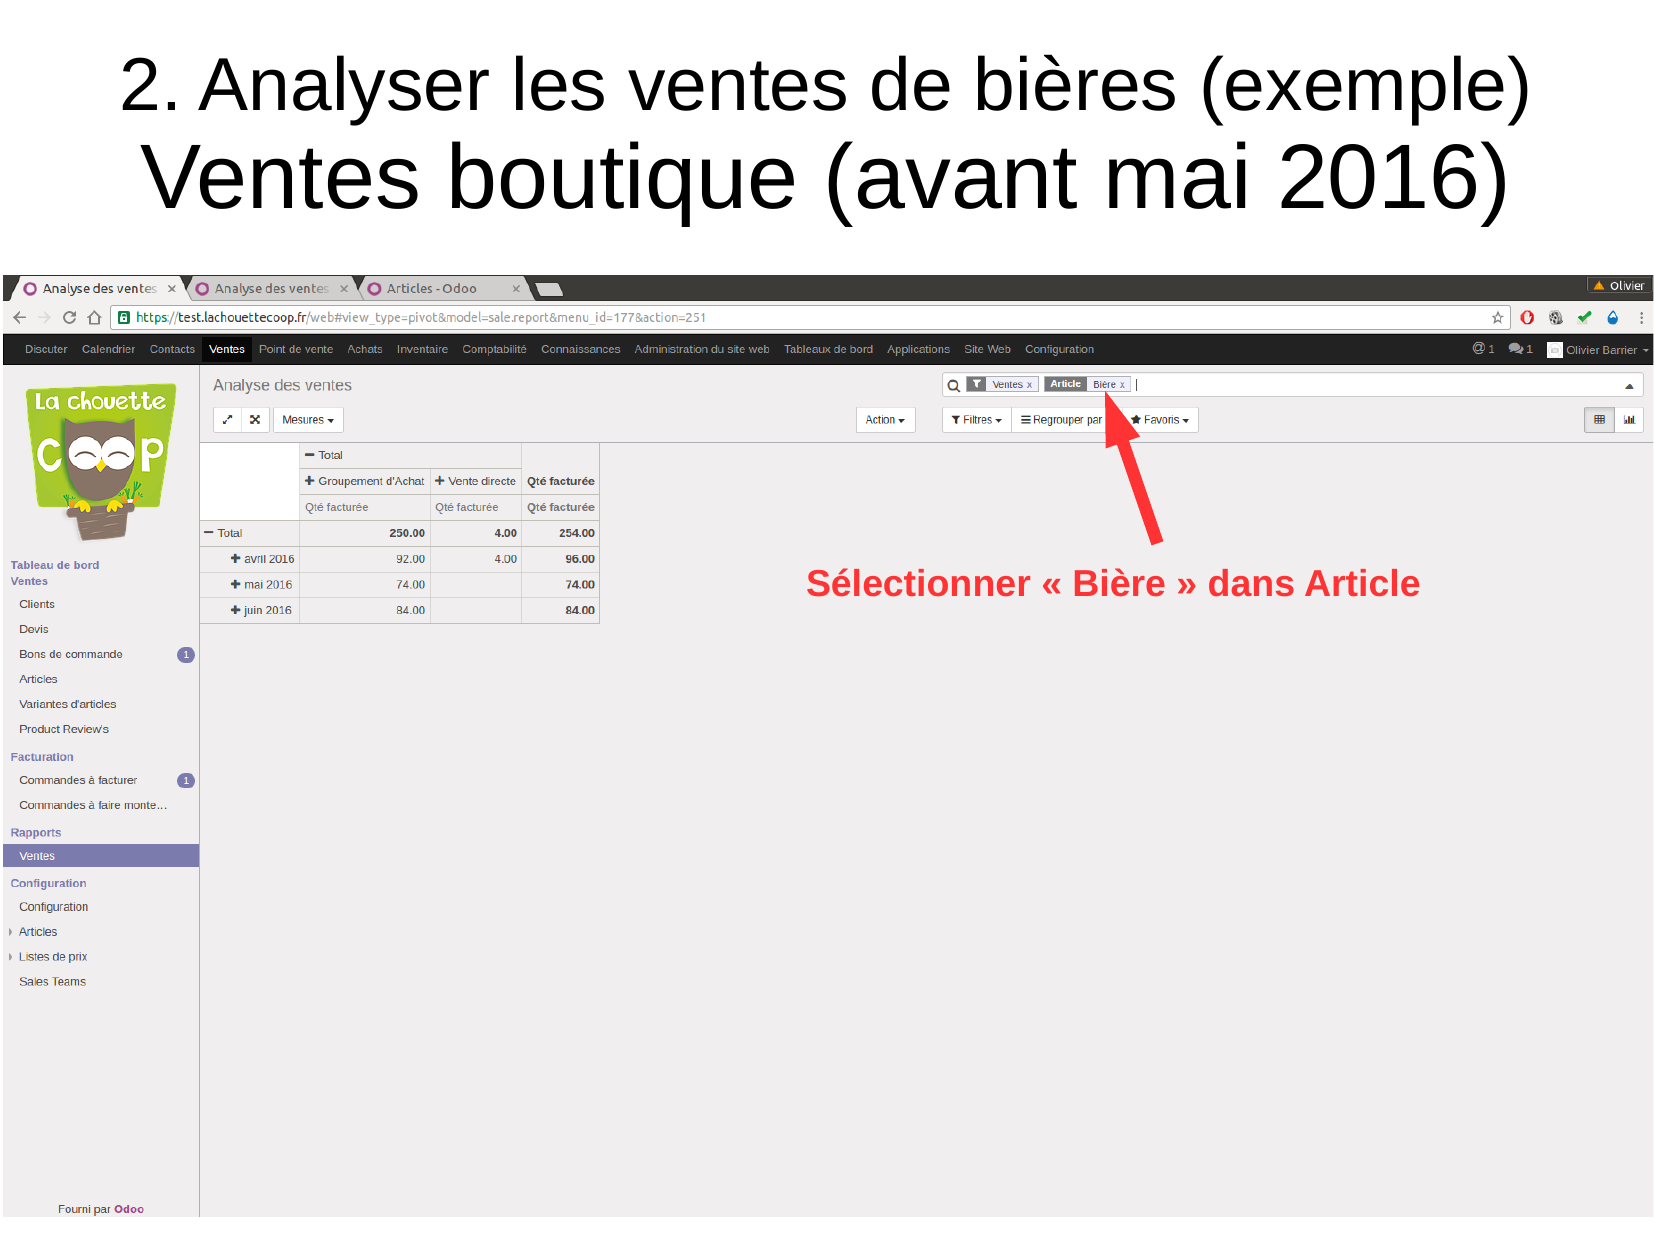

# 2. Analyser les ventes de bières (exemple) Ventes boutique (avant mai 2016)
Sélectionner « Bière » dans Article